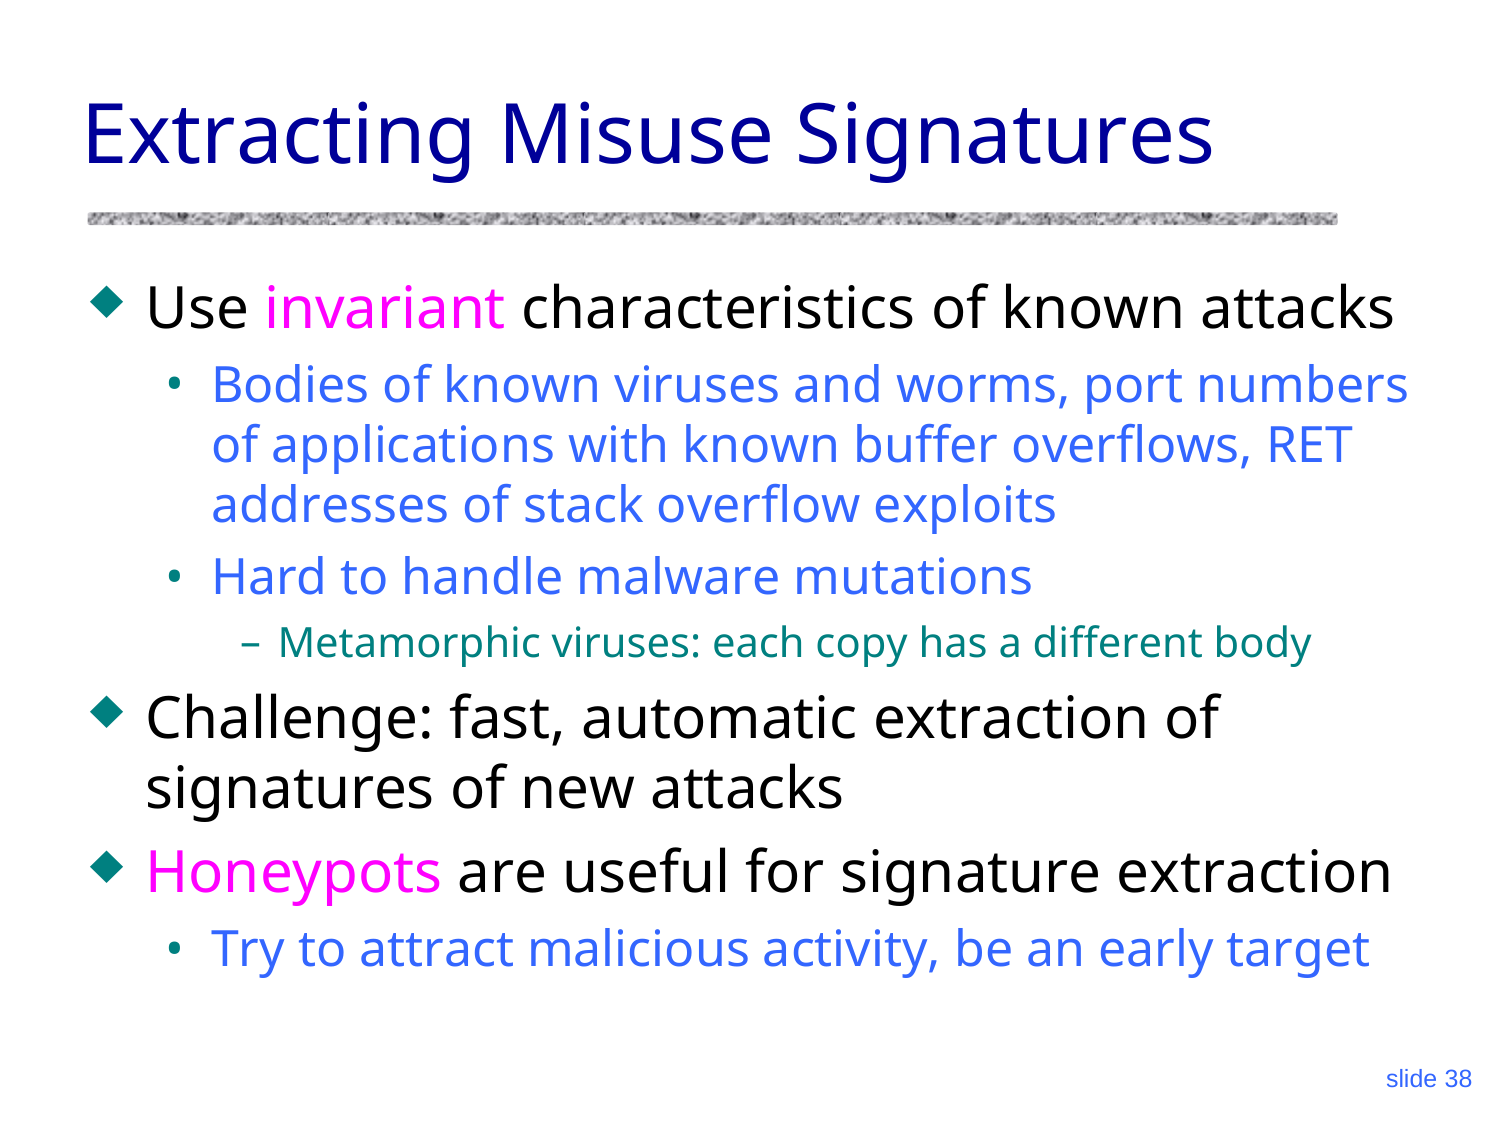

Extracting Misuse Signatures
Use invariant characteristics of known attacks
Bodies of known viruses and worms, port numbers of applications with known buffer overflows, RET addresses of stack overflow exploits
Hard to handle malware mutations
Metamorphic viruses: each copy has a different body
Challenge: fast, automatic extraction of signatures of new attacks
Honeypots are useful for signature extraction
Try to attract malicious activity, be an early target
slide